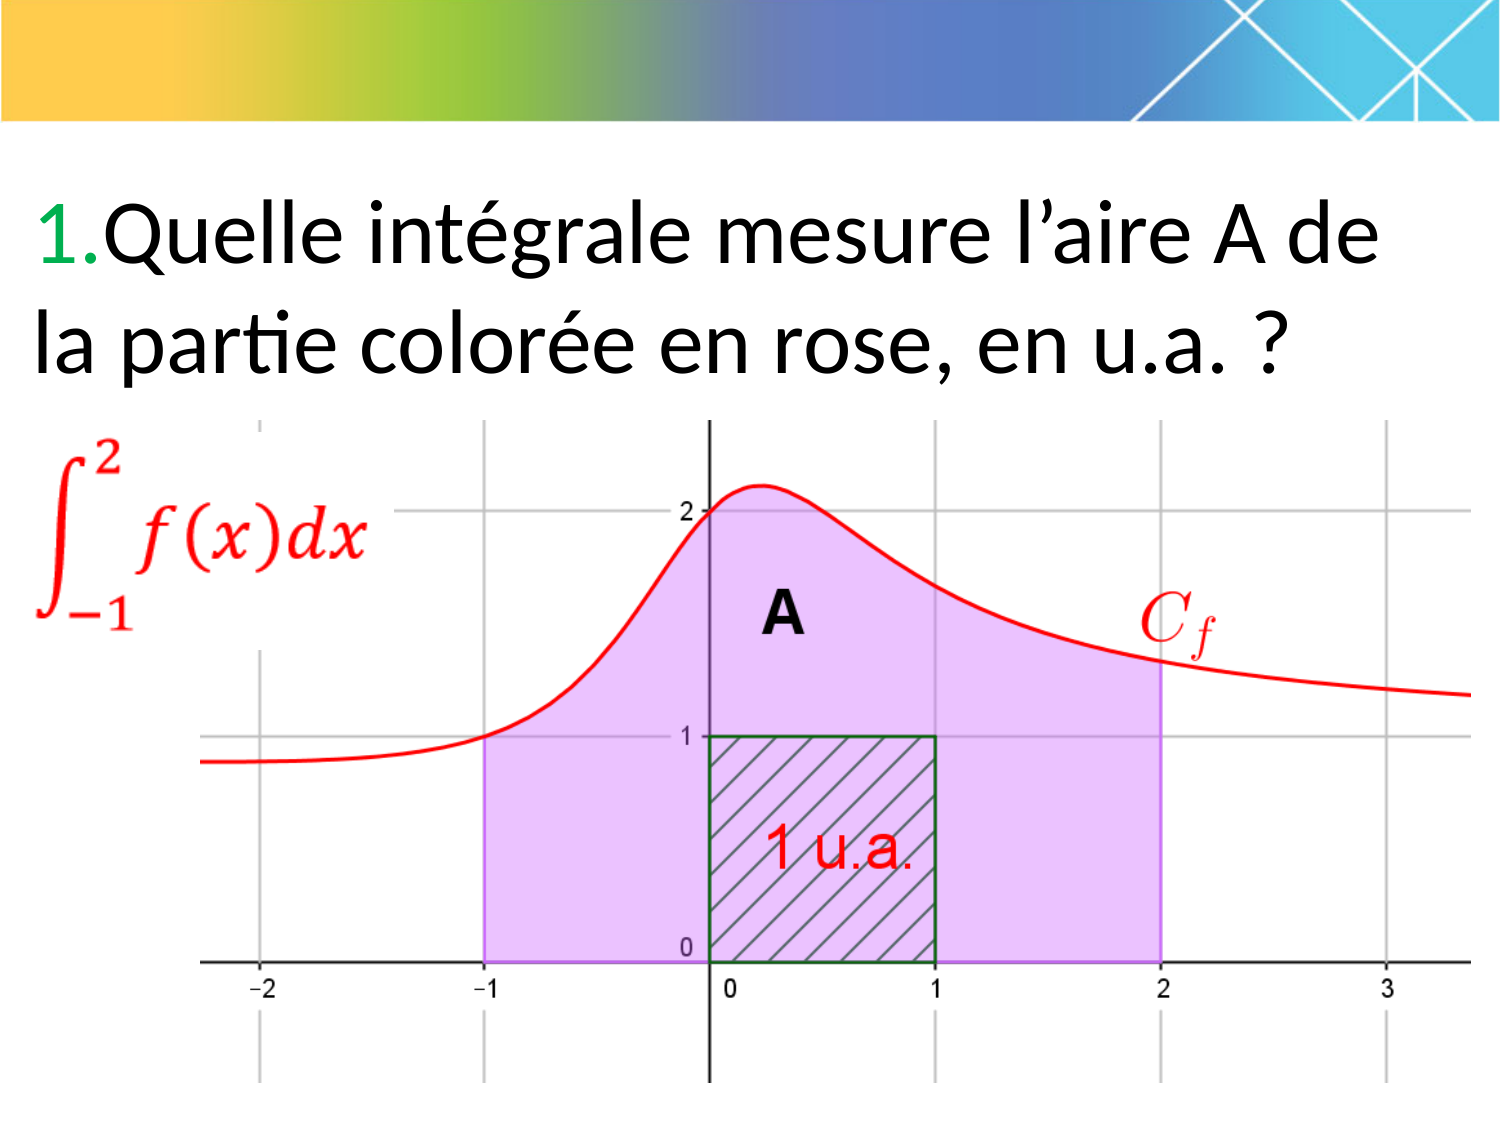

# Quelle intégrale mesure l’aire A de la partie colorée en rose, en u.a. ?